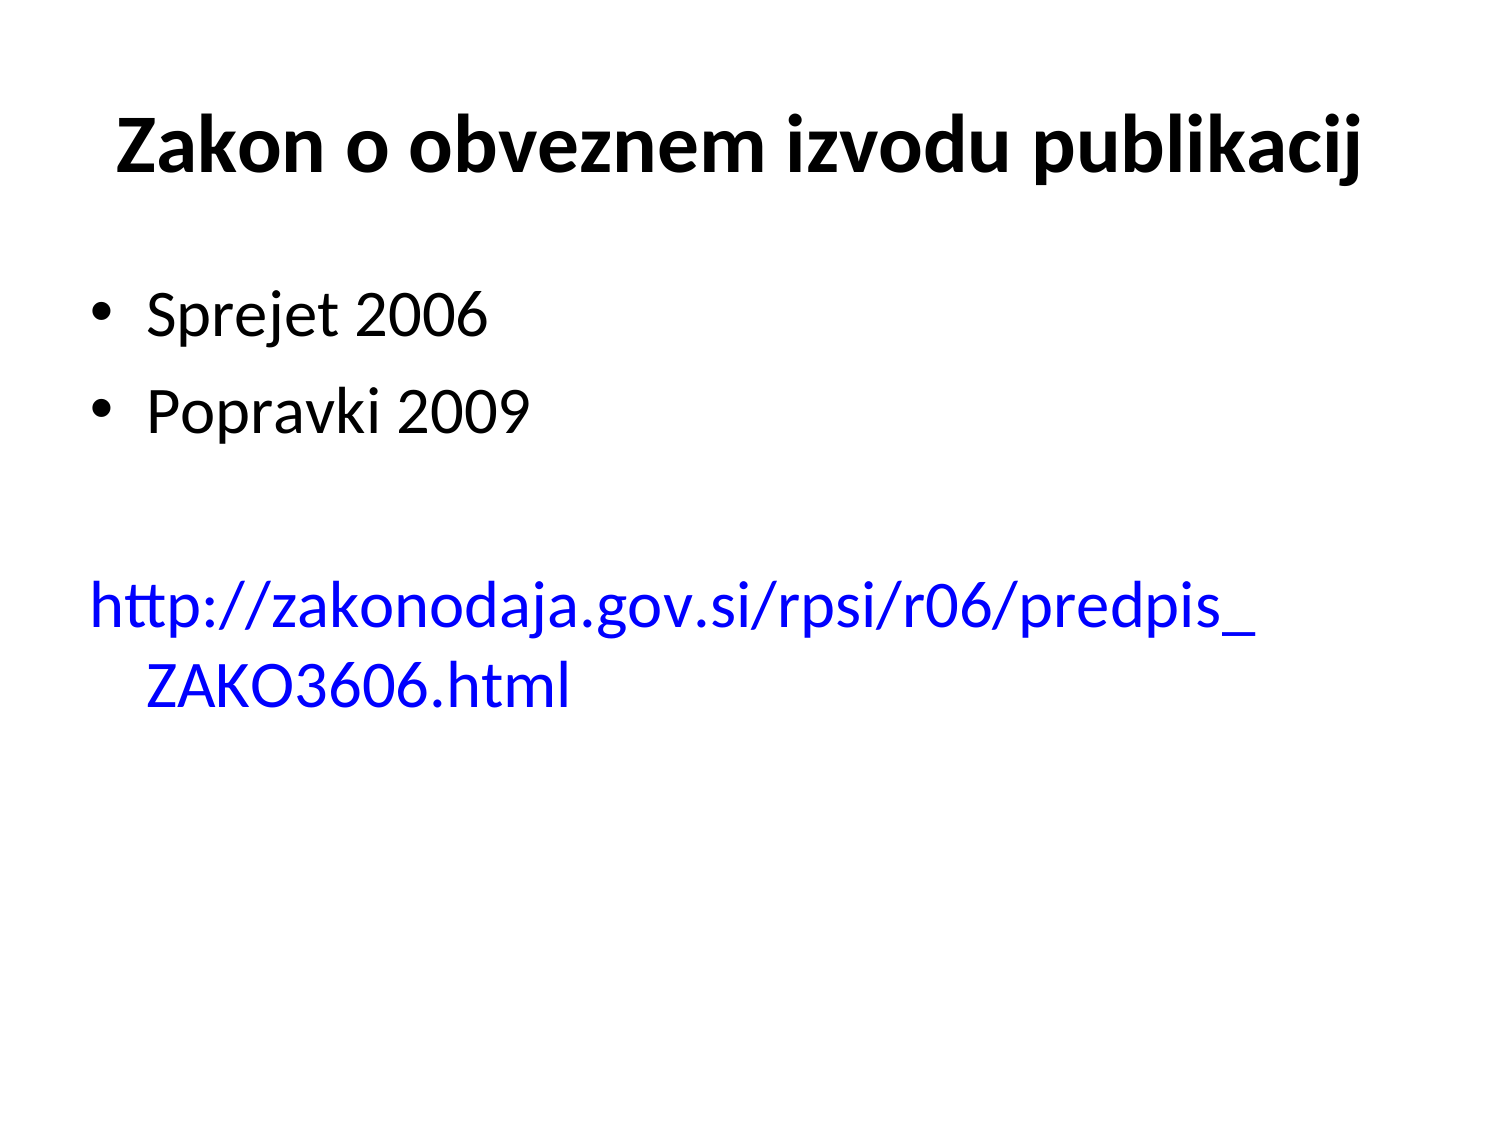

# Zakon o obveznem izvodu publikacij
Sprejet 2006
Popravki 2009
http://zakonodaja.gov.si/rpsi/r06/predpis_ZAKO3606.html